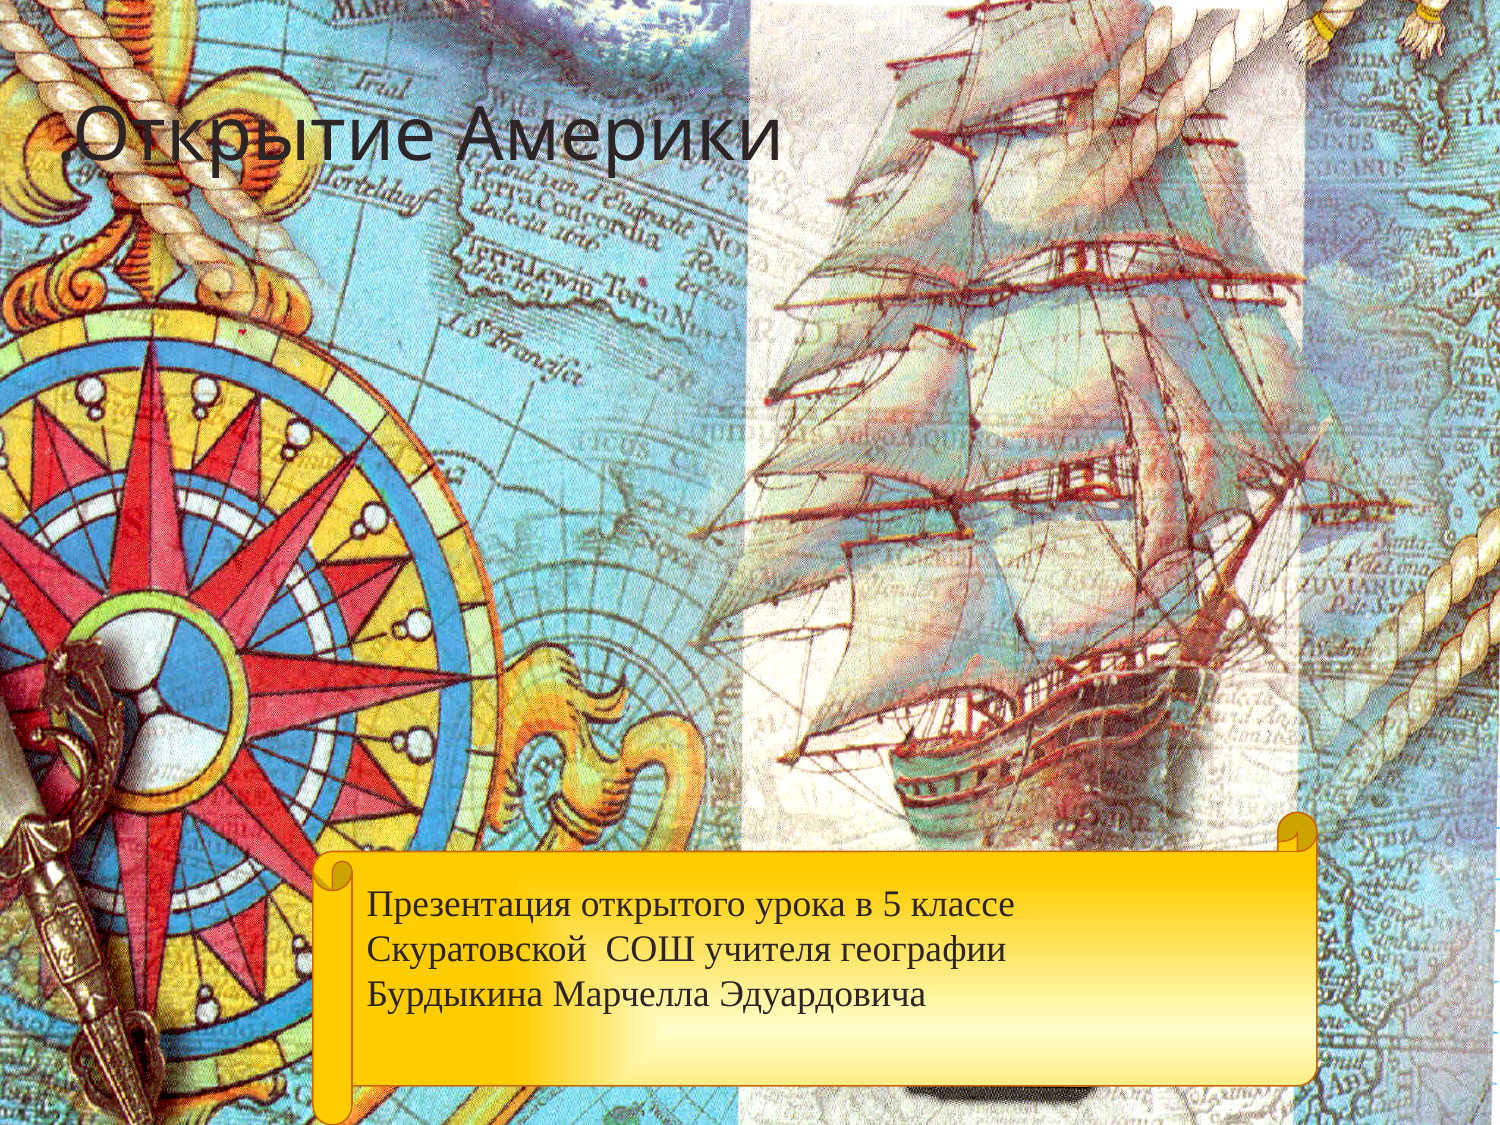

.Открытие Америки
Презентация открытого урока в 5 классе
Скуратовской СОШ учителя географии
Бурдыкина Марчелла Эдуардовича